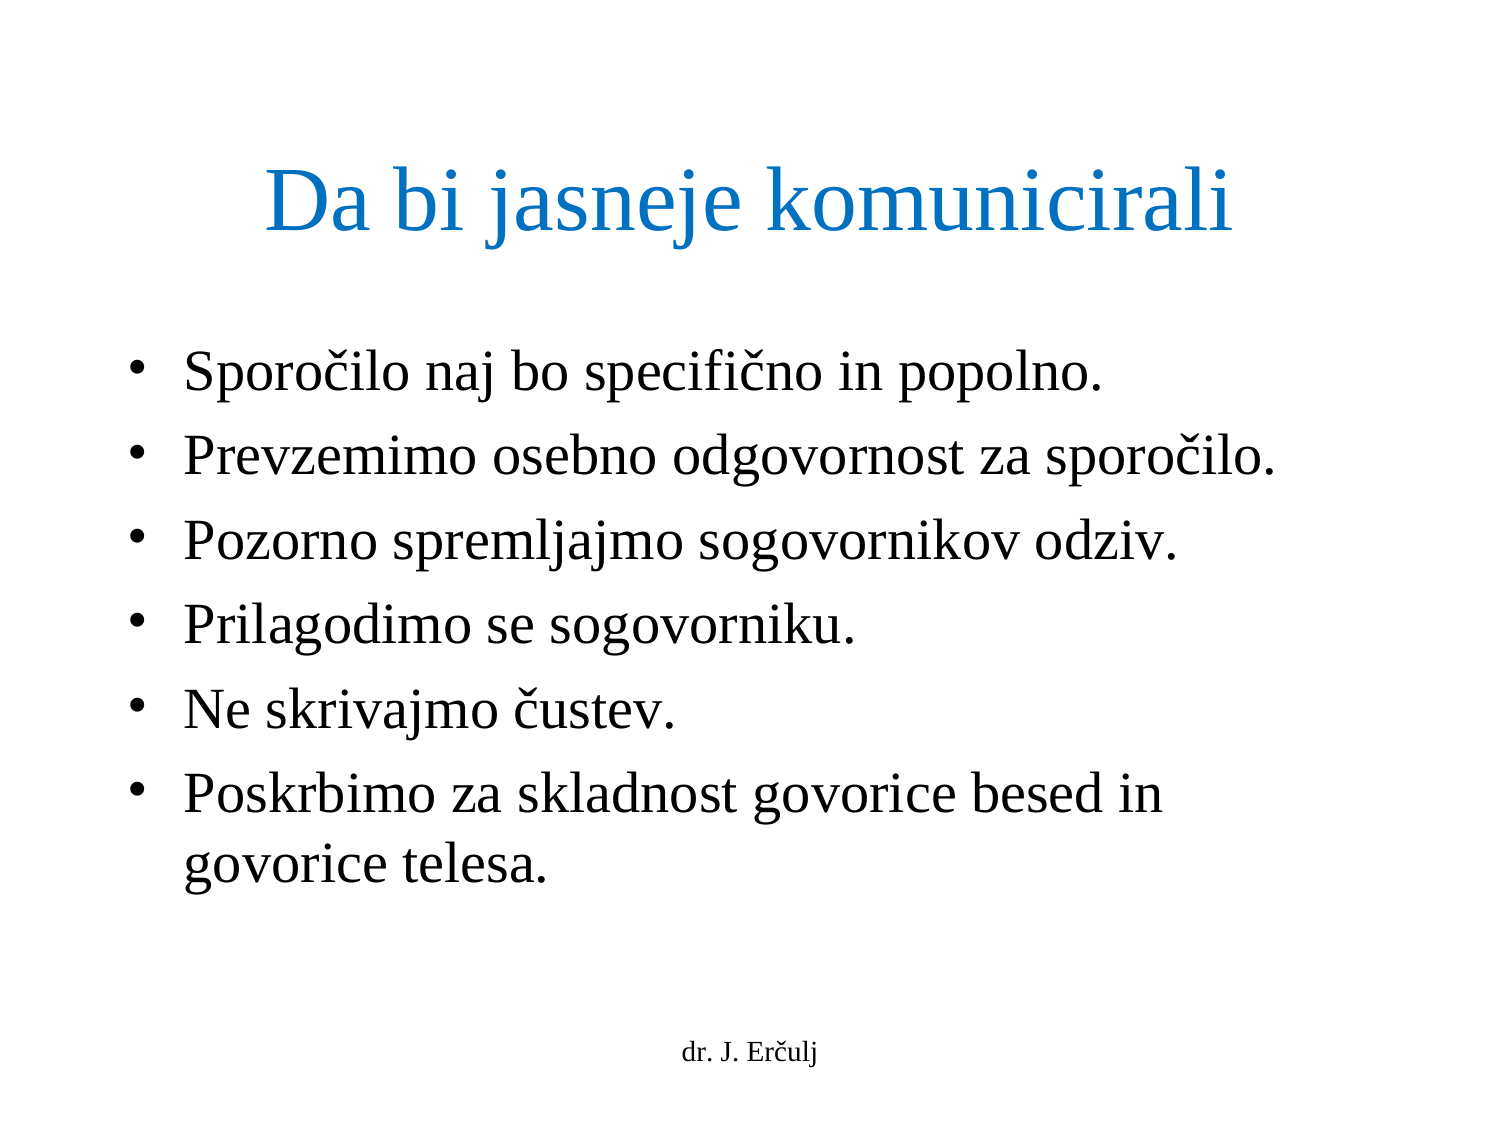

# Da bi jasneje komunicirali
Sporočilo naj bo specifično in popolno.
Prevzemimo osebno odgovornost za sporočilo.
Pozorno spremljajmo sogovornikov odziv.
Prilagodimo se sogovorniku.
Ne skrivajmo čustev.
Poskrbimo za skladnost govorice besed in govorice telesa.
dr. J. Erčulj